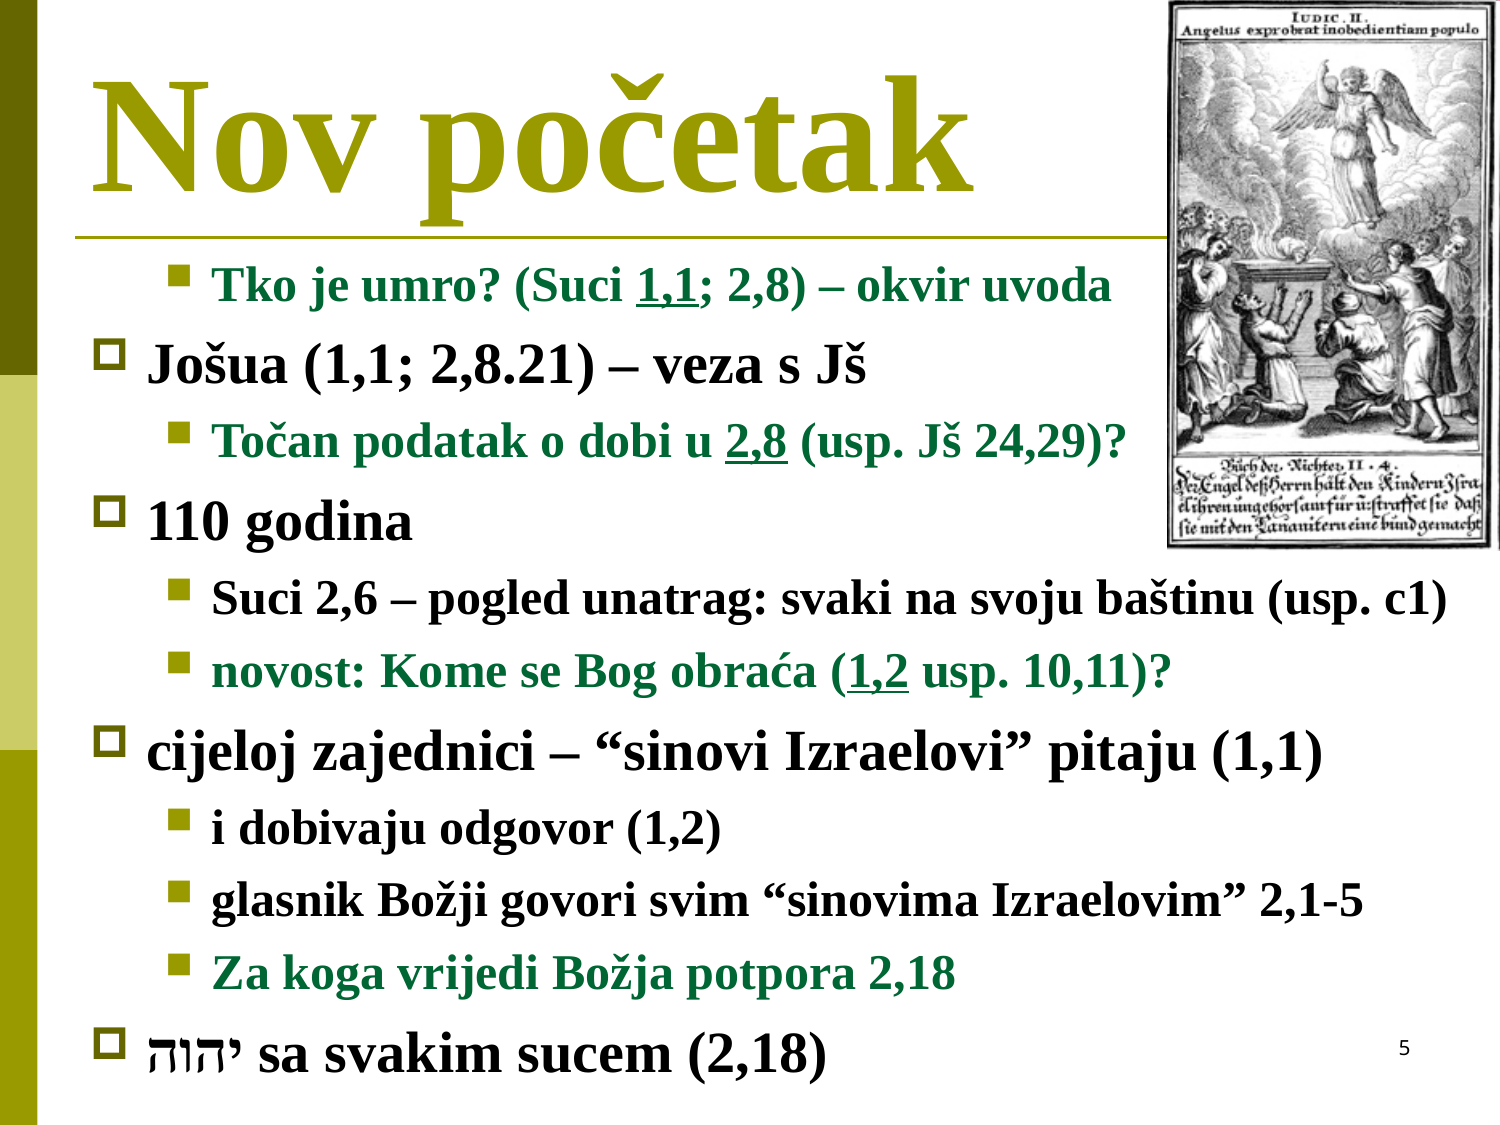

# Nov početak
Tko je umro? (Suci 1,1; 2,8) – okvir uvoda
Jošua (1,1; 2,8.21) – veza s Jš
Točan podatak o dobi u 2,8 (usp. Jš 24,29)?
110 godina
Suci 2,6 – pogled unatrag: svaki na svoju baštinu (usp. c1)
novost: Kome se Bog obraća (1,2 usp. 10,11)?
cijeloj zajednici – “sinovi Izraelovi” pitaju (1,1)
i dobivaju odgovor (1,2)
glasnik Božji govori svim “sinovima Izraelovim” 2,1-5
Za koga vrijedi Božja potpora 2,18
יהוה sa svakim sucem (2,18)